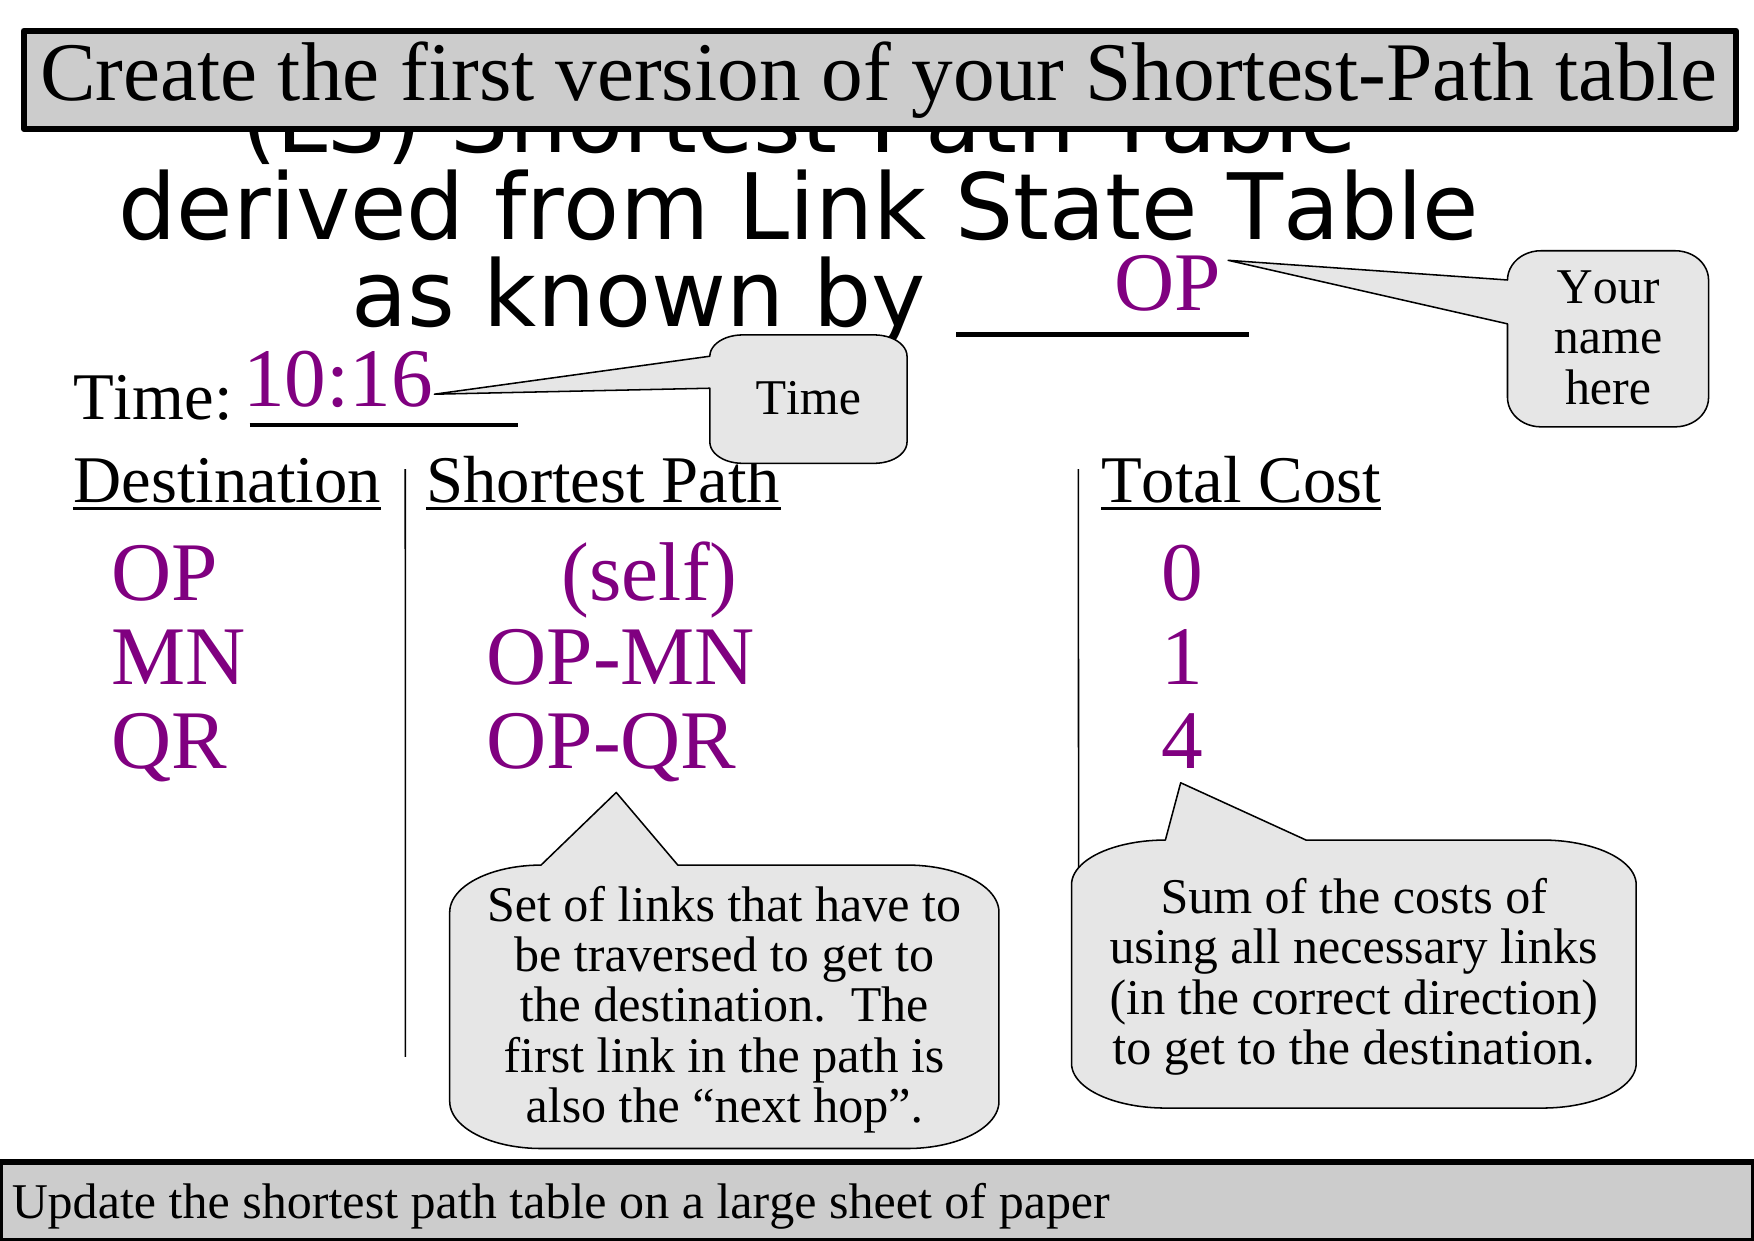

Create the first version of your Shortest-Path table
# (LS) Shortest-Path Table derived from Link State Table as known by
OP
Your name here
Time
10:16
Time:
Destination	Shortest Path					Total Cost
OP					(self)						0
MN				OP-MN						1
QR				OP-QR						4
Sum of the costs of using all necessary links (in the correct direction) to get to the destination.
Set of links that have to be traversed to get to the destination. The first link in the path is also the “next hop”.
Update the shortest path table on a large sheet of paper